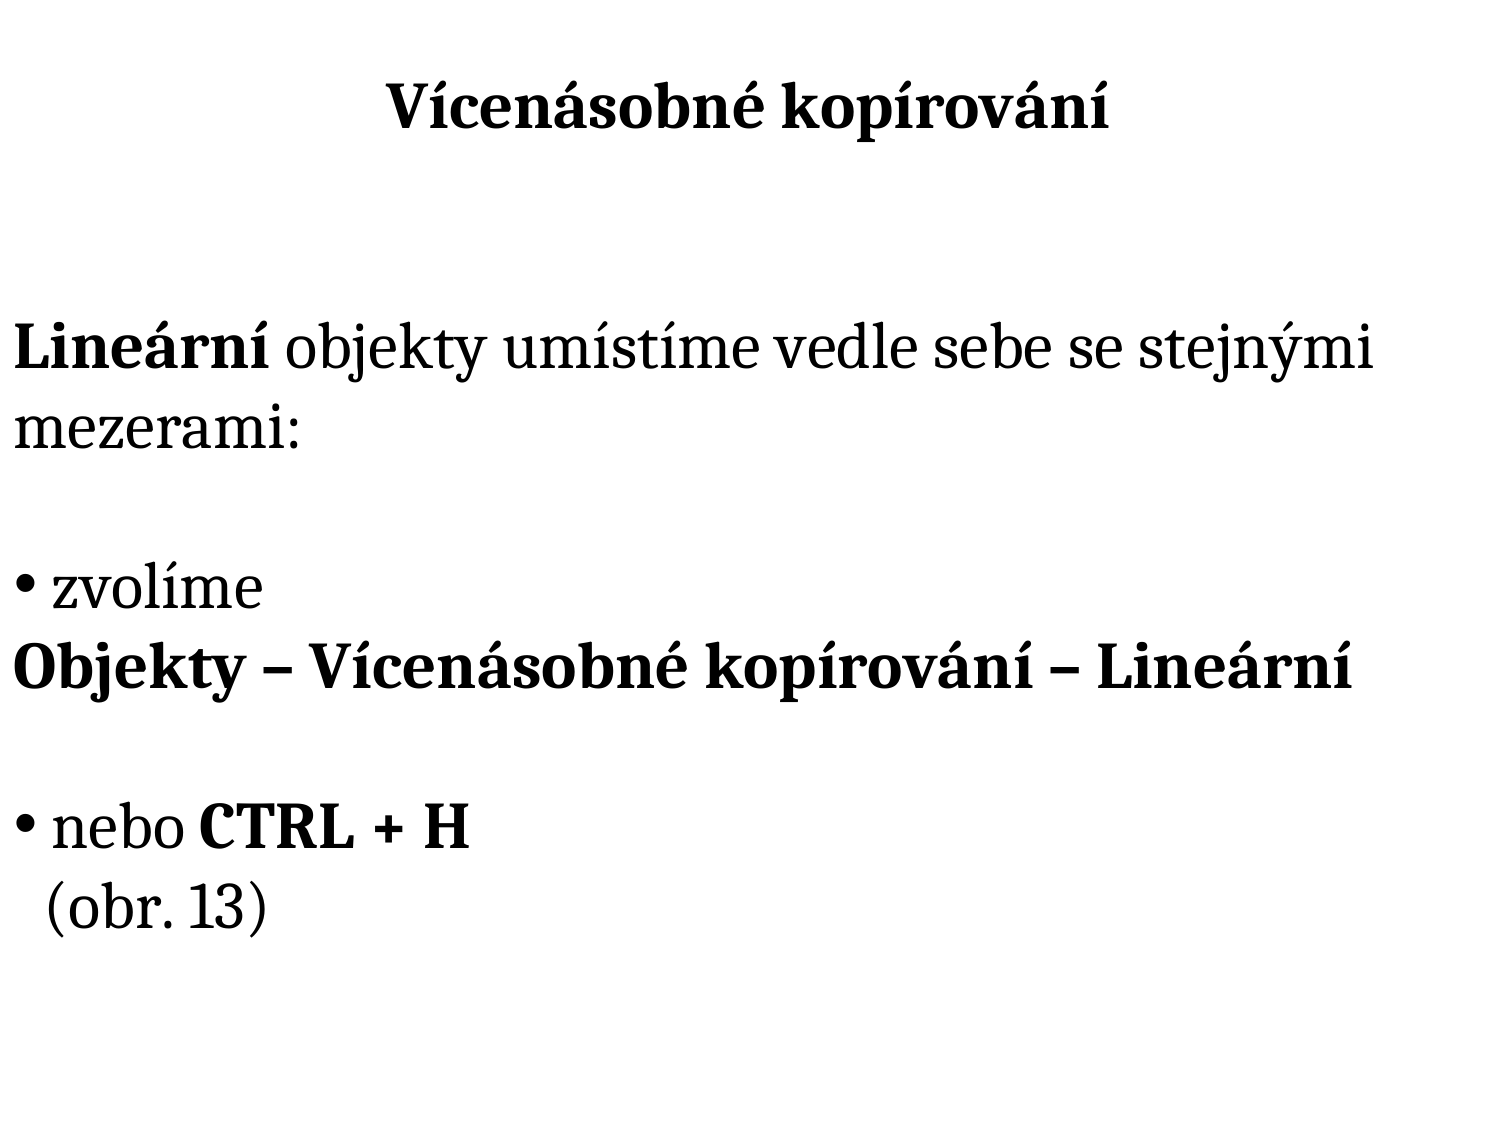

Vícenásobné kopírování
Lineární objekty umístíme vedle sebe se stejnými mezerami:
 zvolíme
Objekty – Vícenásobné kopírování – Lineární
 nebo CTRL + H
 (obr. 13)